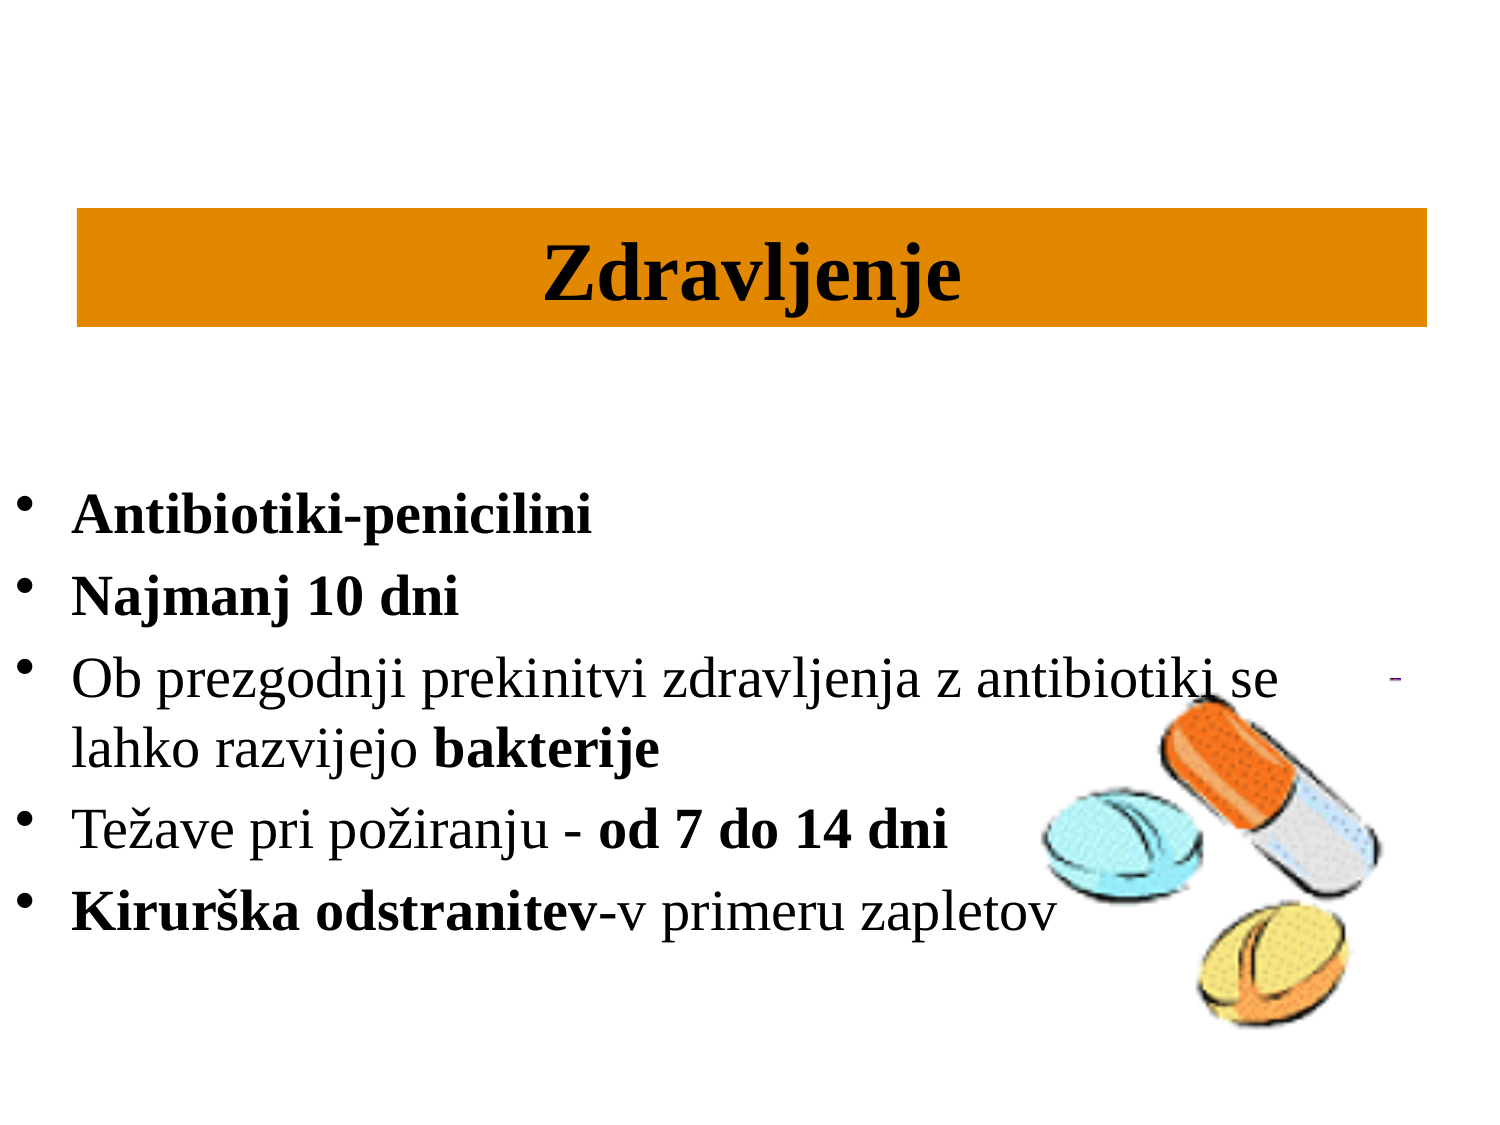

# Zdravljenje
Antibiotiki-penicilini
Najmanj 10 dni
Ob prezgodnji prekinitvi zdravljenja z antibiotiki se lahko razvijejo bakterije
Težave pri požiranju - od 7 do 14 dni
Kirurška odstranitev-v primeru zapletov